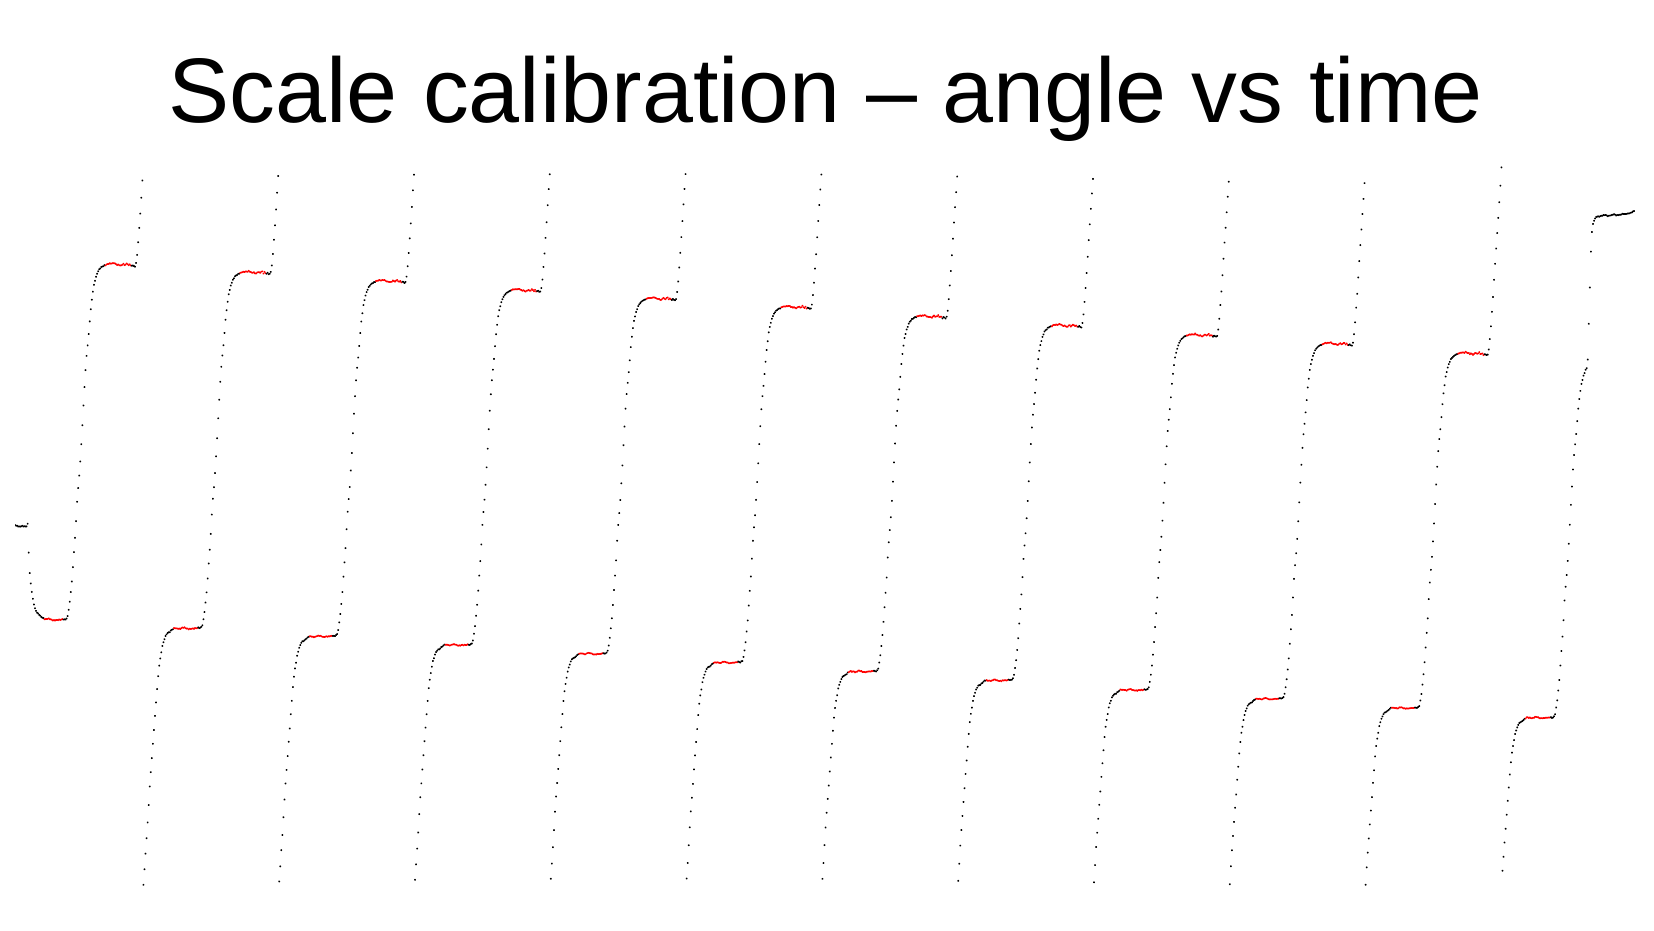

# Scale calibration – angle vs time
log_190730_2.csv